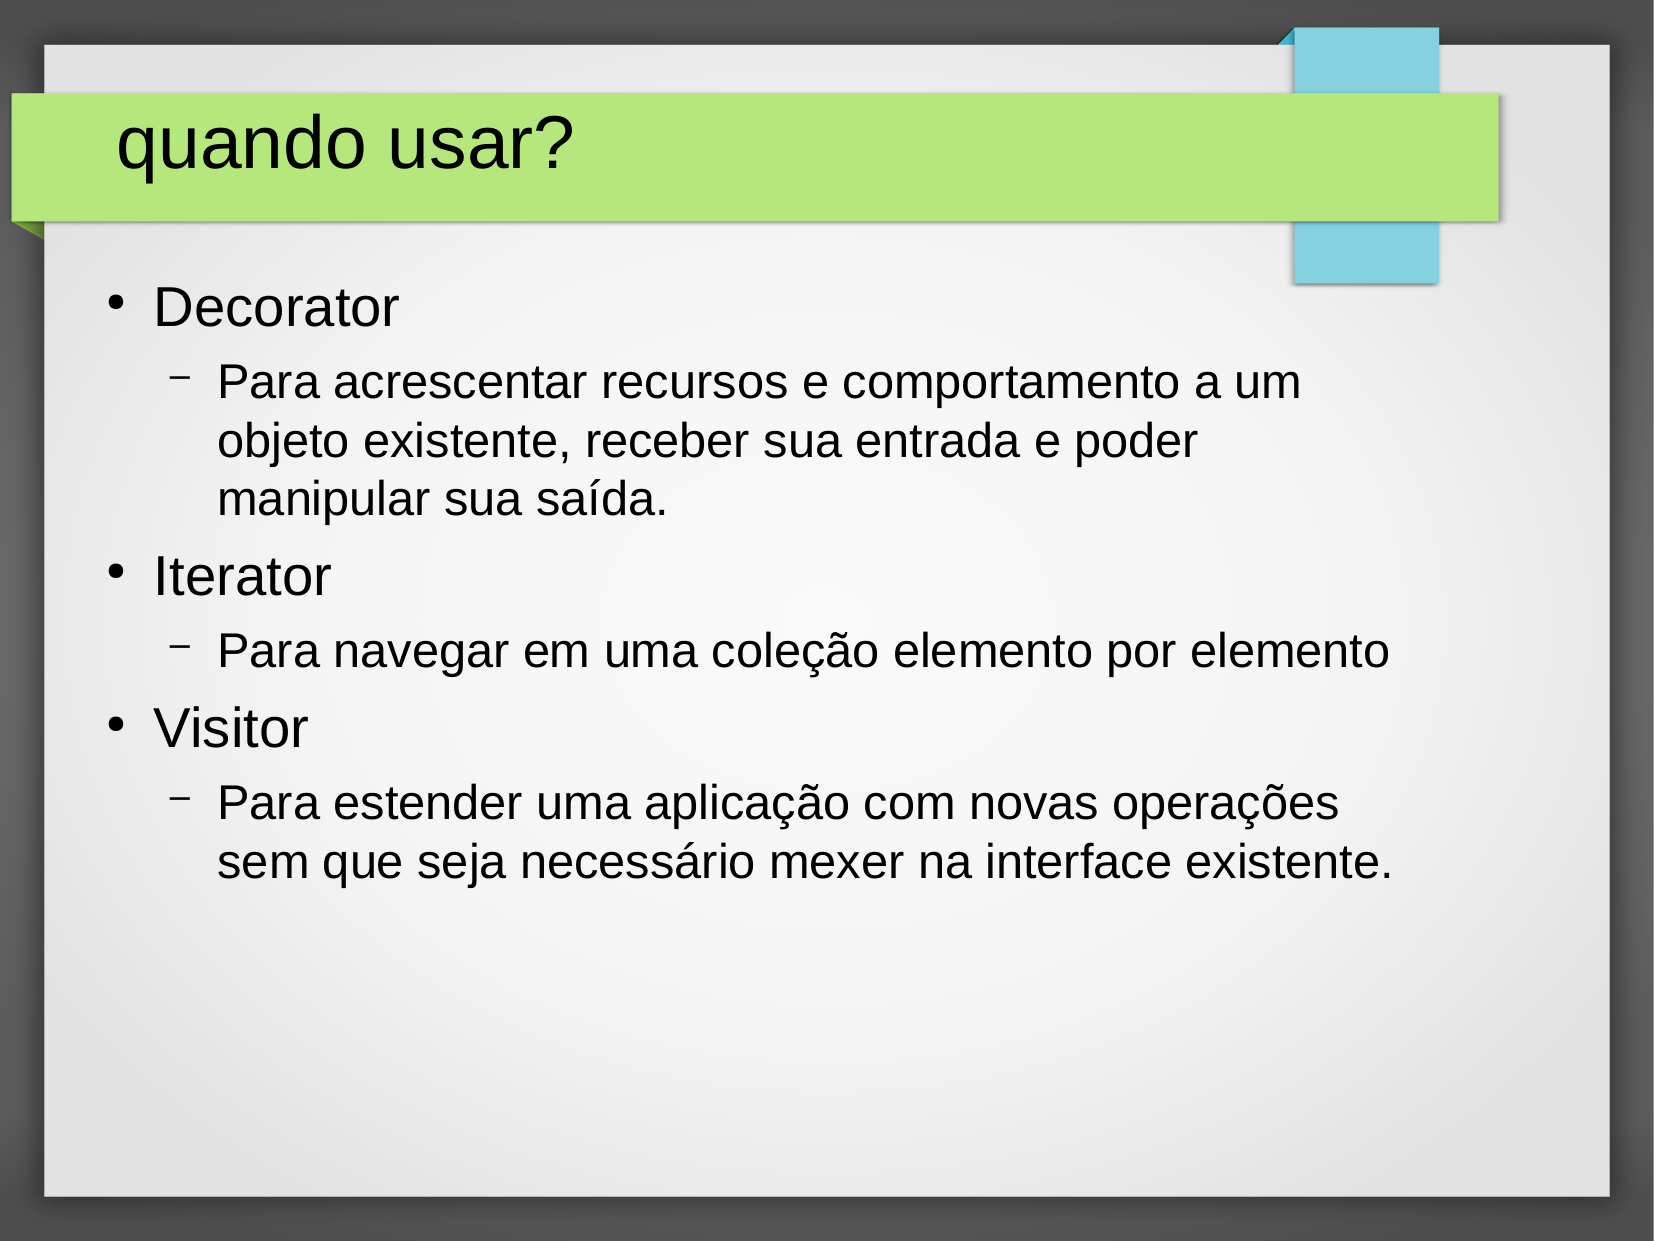

# quando usar?
Decorator
Para acrescentar recursos e comportamento a um objeto existente, receber sua entrada e poder manipular sua saída.
Iterator
Para navegar em uma coleção elemento por elemento
Visitor
Para estender uma aplicação com novas operações sem que seja necessário mexer na interface existente.